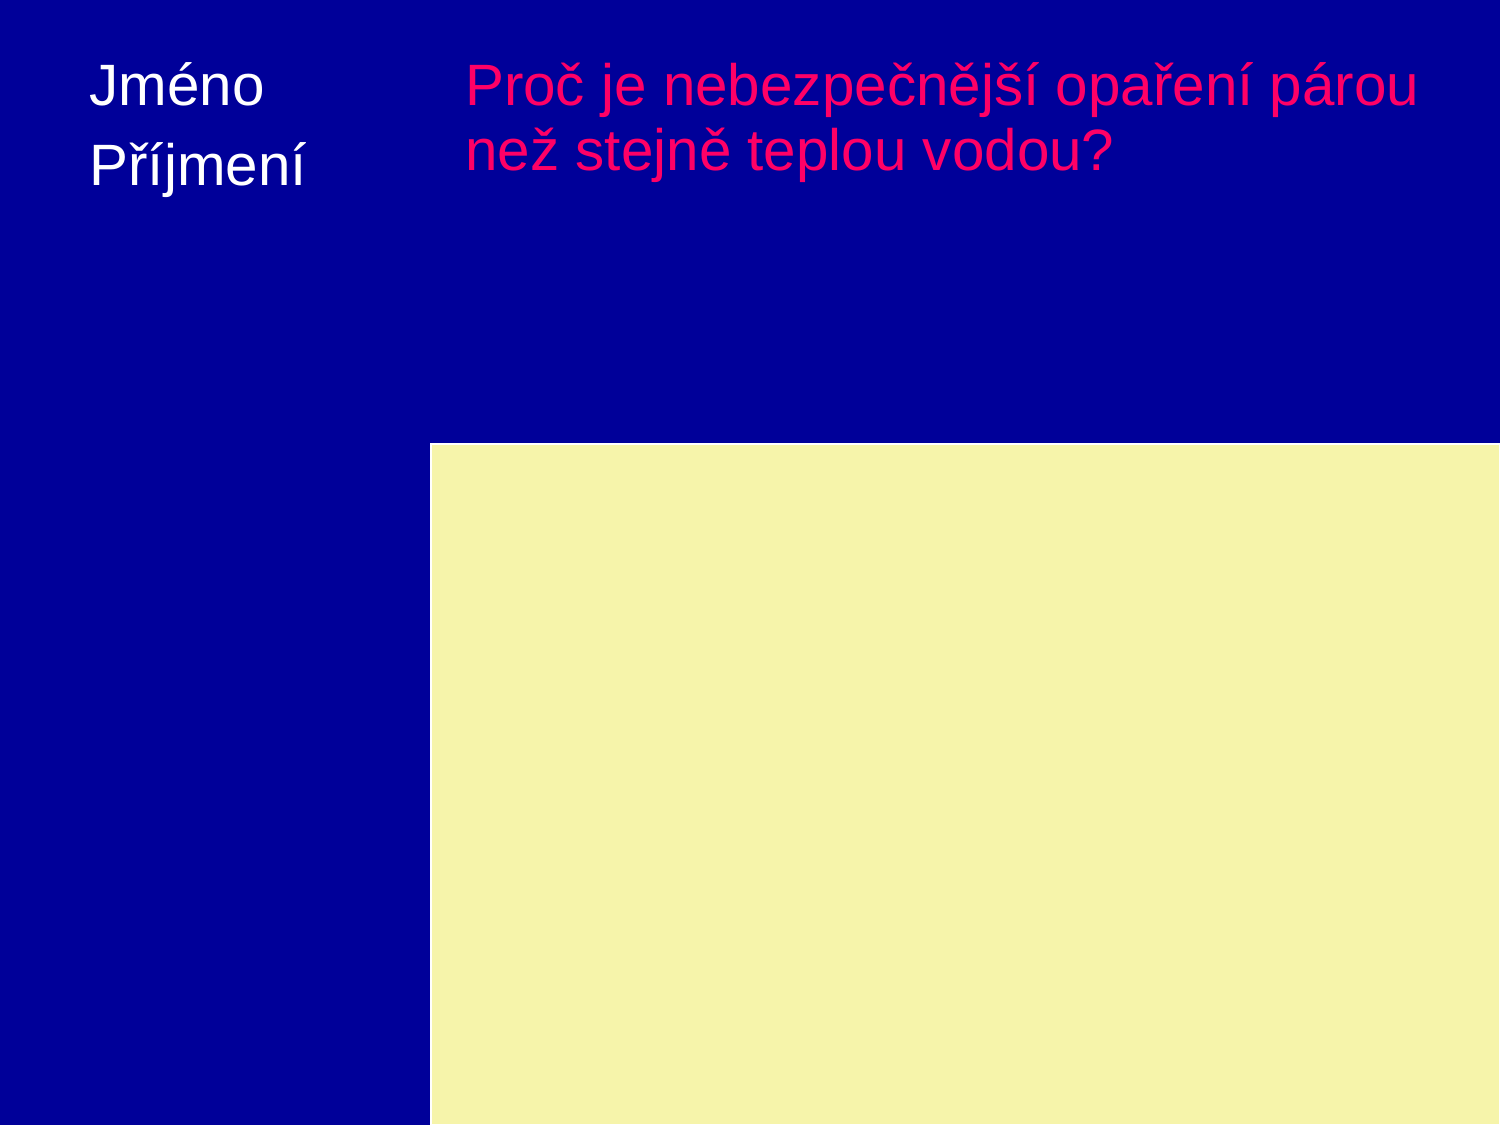

Jméno
Příjmení
Proč je nebezpečnější opaření párou než stejně teplou vodou?
Při opaření párou dochází na povrchu těla
k její kondenzaci. Pára tedy předá tělu na rozdíl od vroucí vody navíc ještě velké skupenské teplo kondenzační (lv = 2,26 MJ. kg-1).